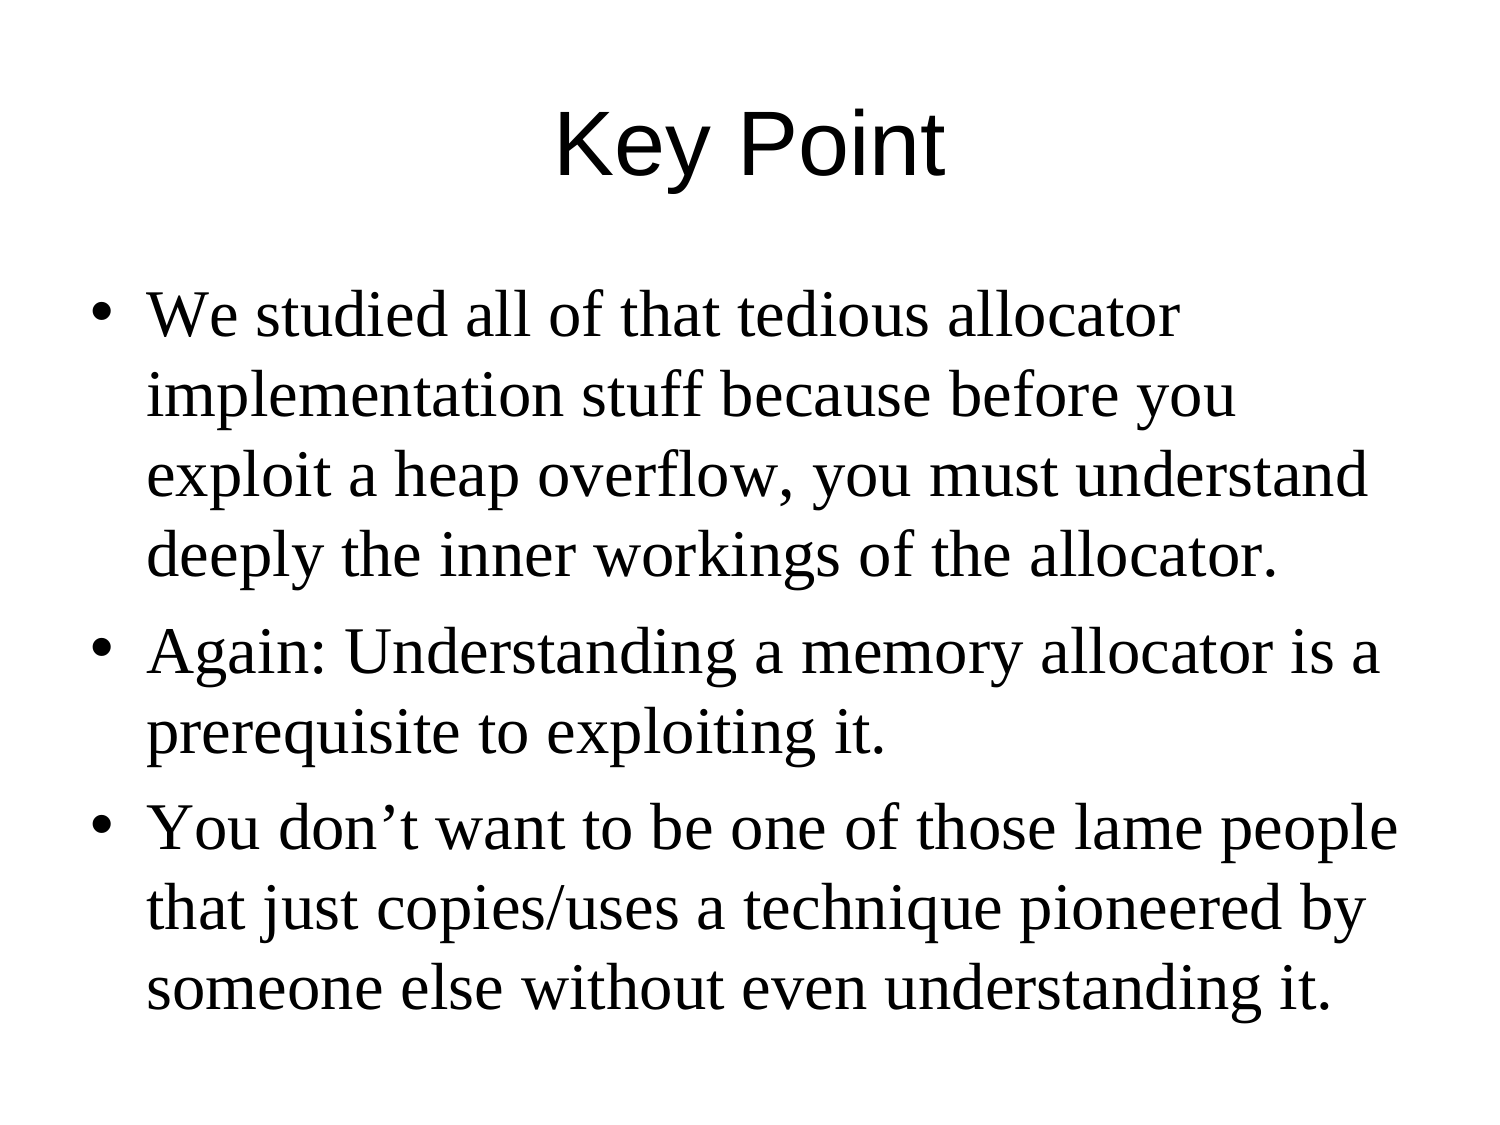

# Key Point
We studied all of that tedious allocator implementation stuff because before you exploit a heap overflow, you must understand deeply the inner workings of the allocator.
Again: Understanding a memory allocator is a prerequisite to exploiting it.
You don’t want to be one of those lame people that just copies/uses a technique pioneered by someone else without even understanding it.